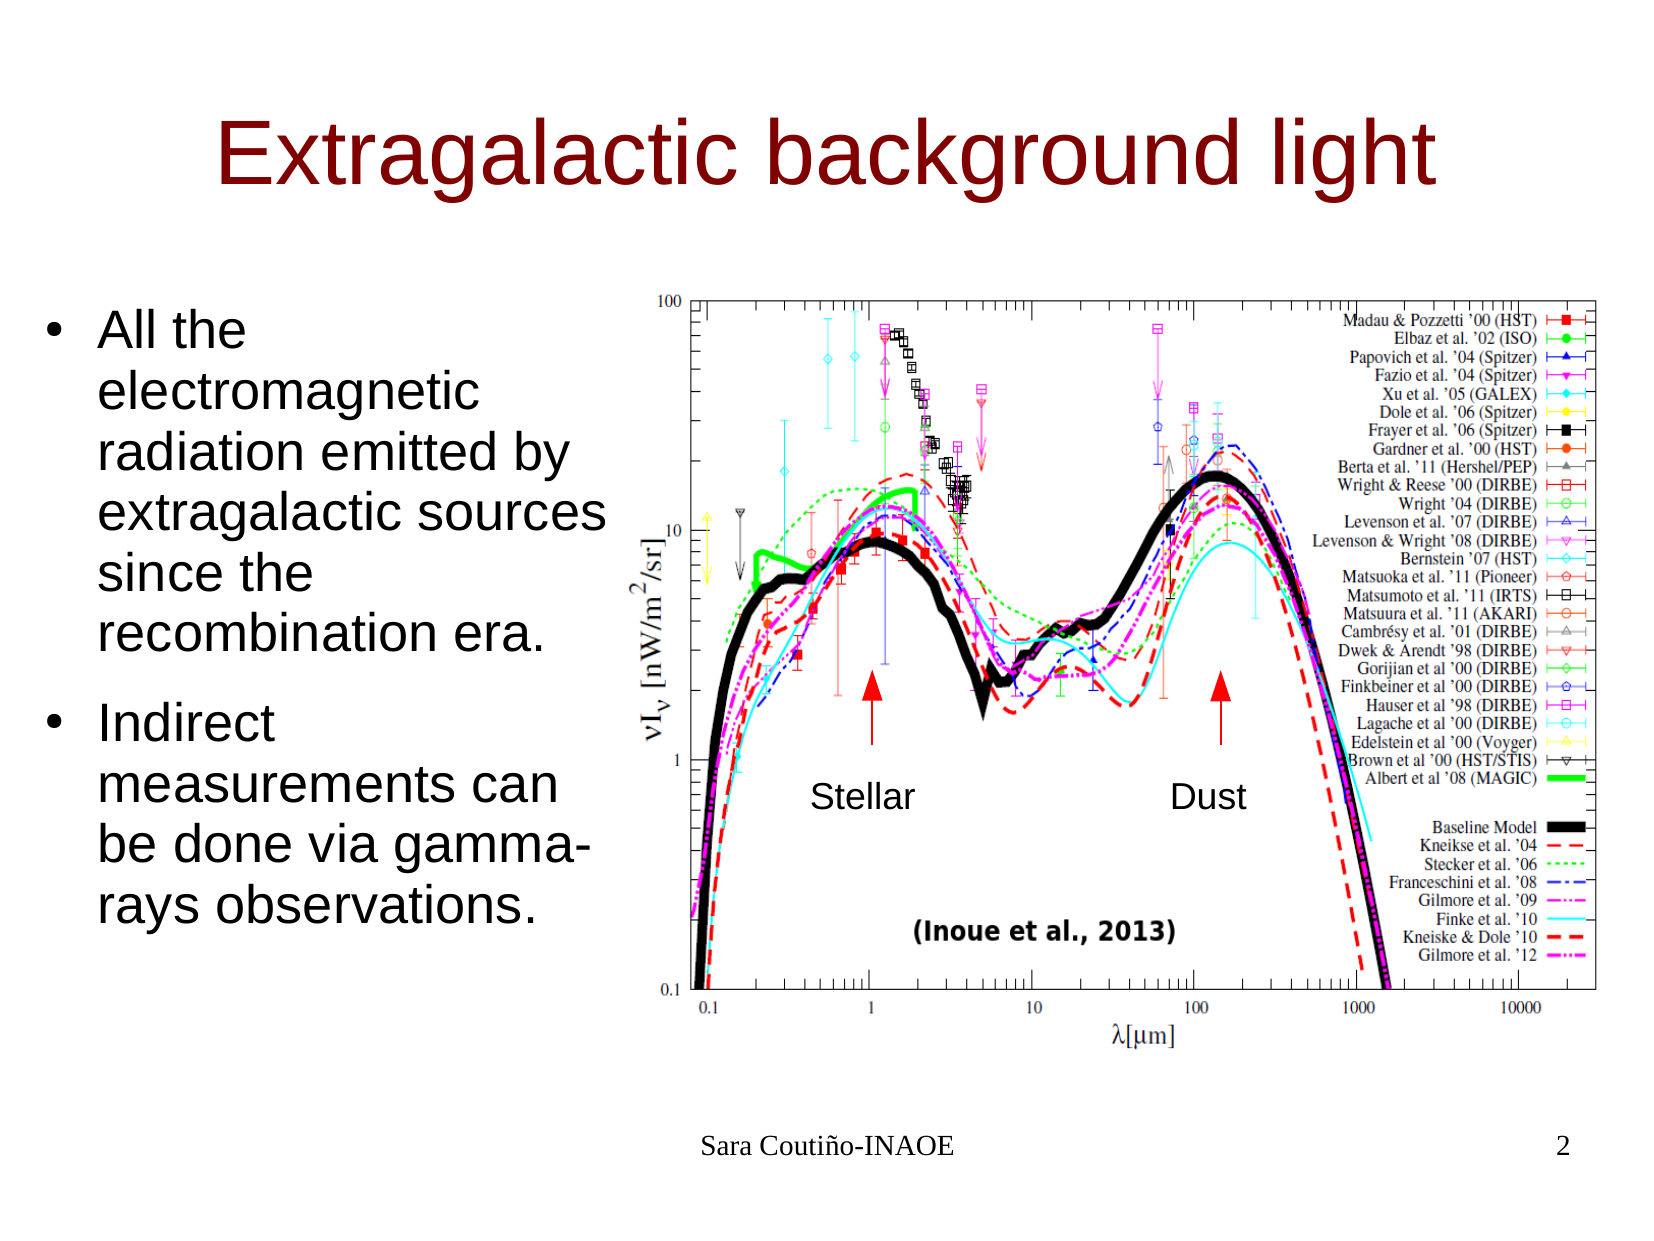

# Extragalactic background light
All the electromagnetic radiation emitted by extragalactic sources since the recombination era.
Indirect measurements can be done via gamma-rays observations.
Stellar
Dust
Sara Coutiño-INAOE
2